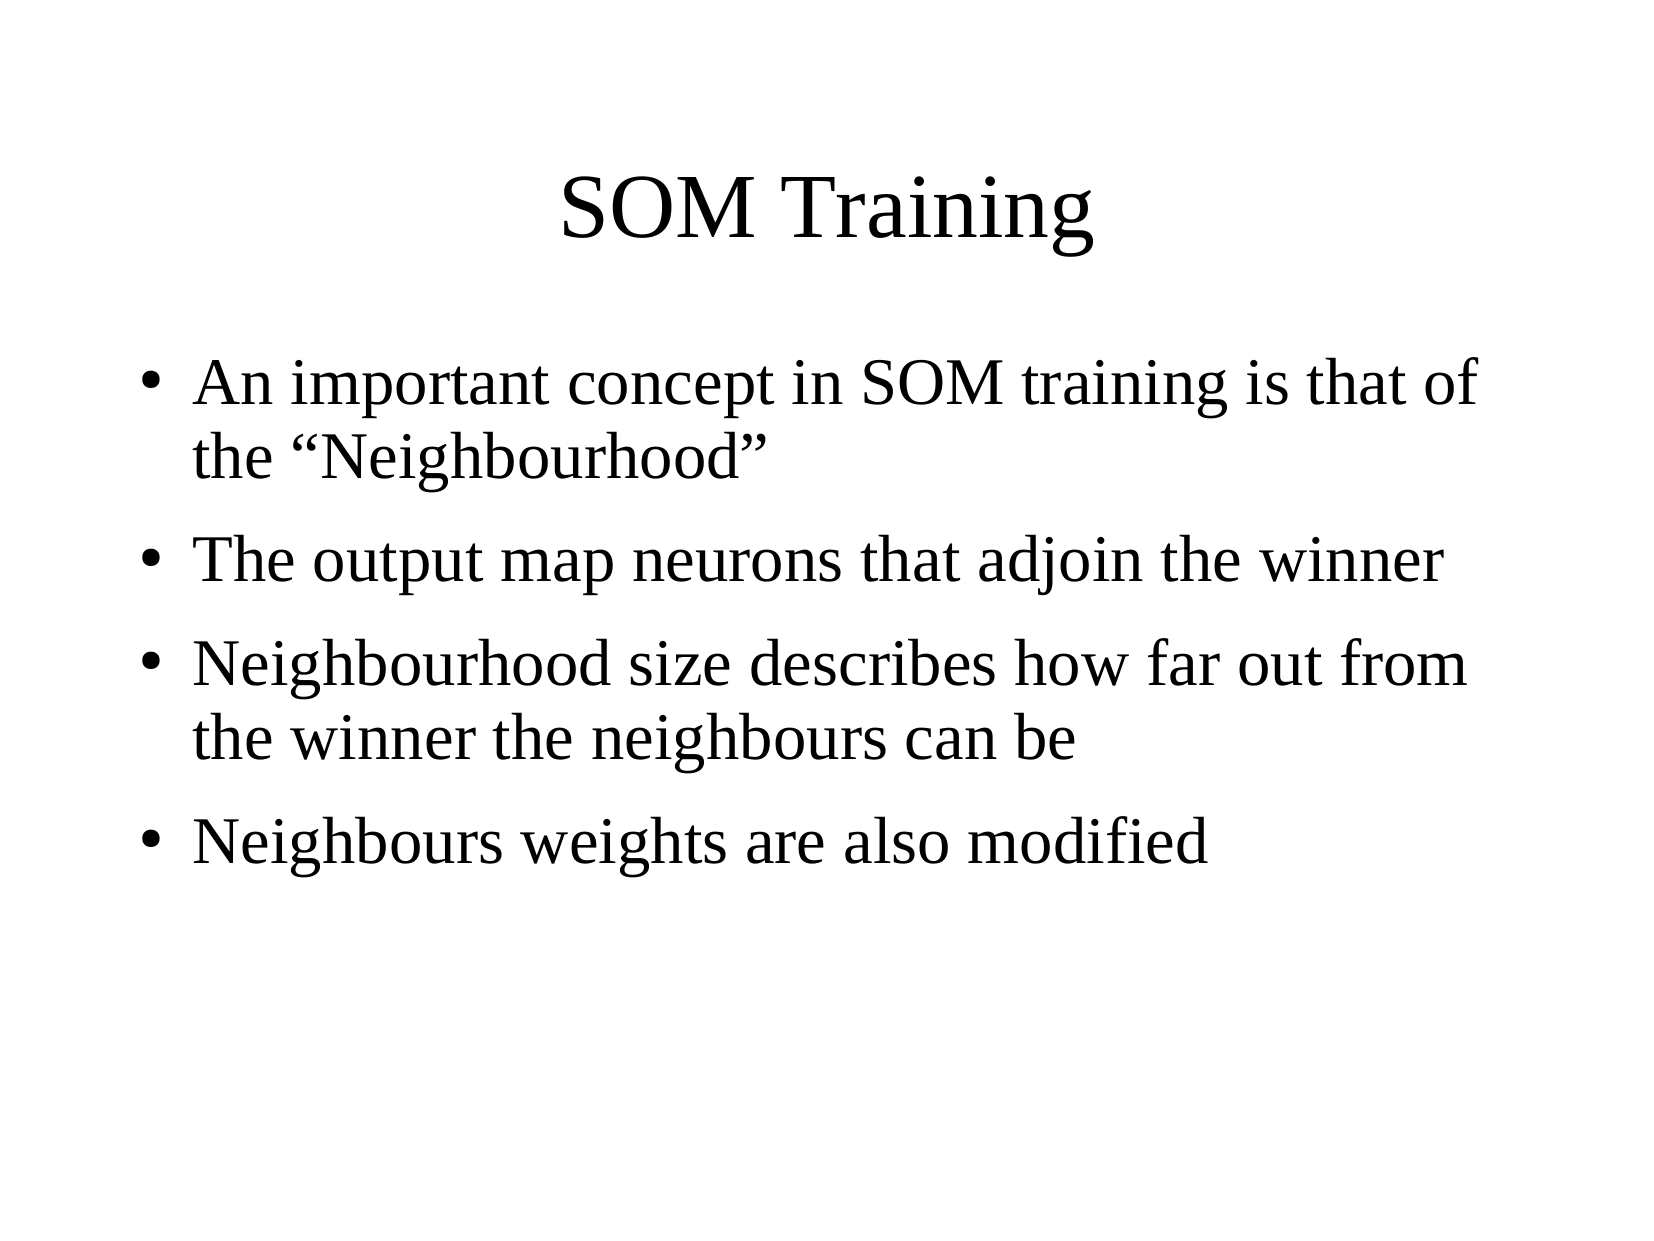

# SOM Training
An important concept in SOM training is that of the “Neighbourhood”
The output map neurons that adjoin the winner
Neighbourhood size describes how far out from the winner the neighbours can be
Neighbours weights are also modified